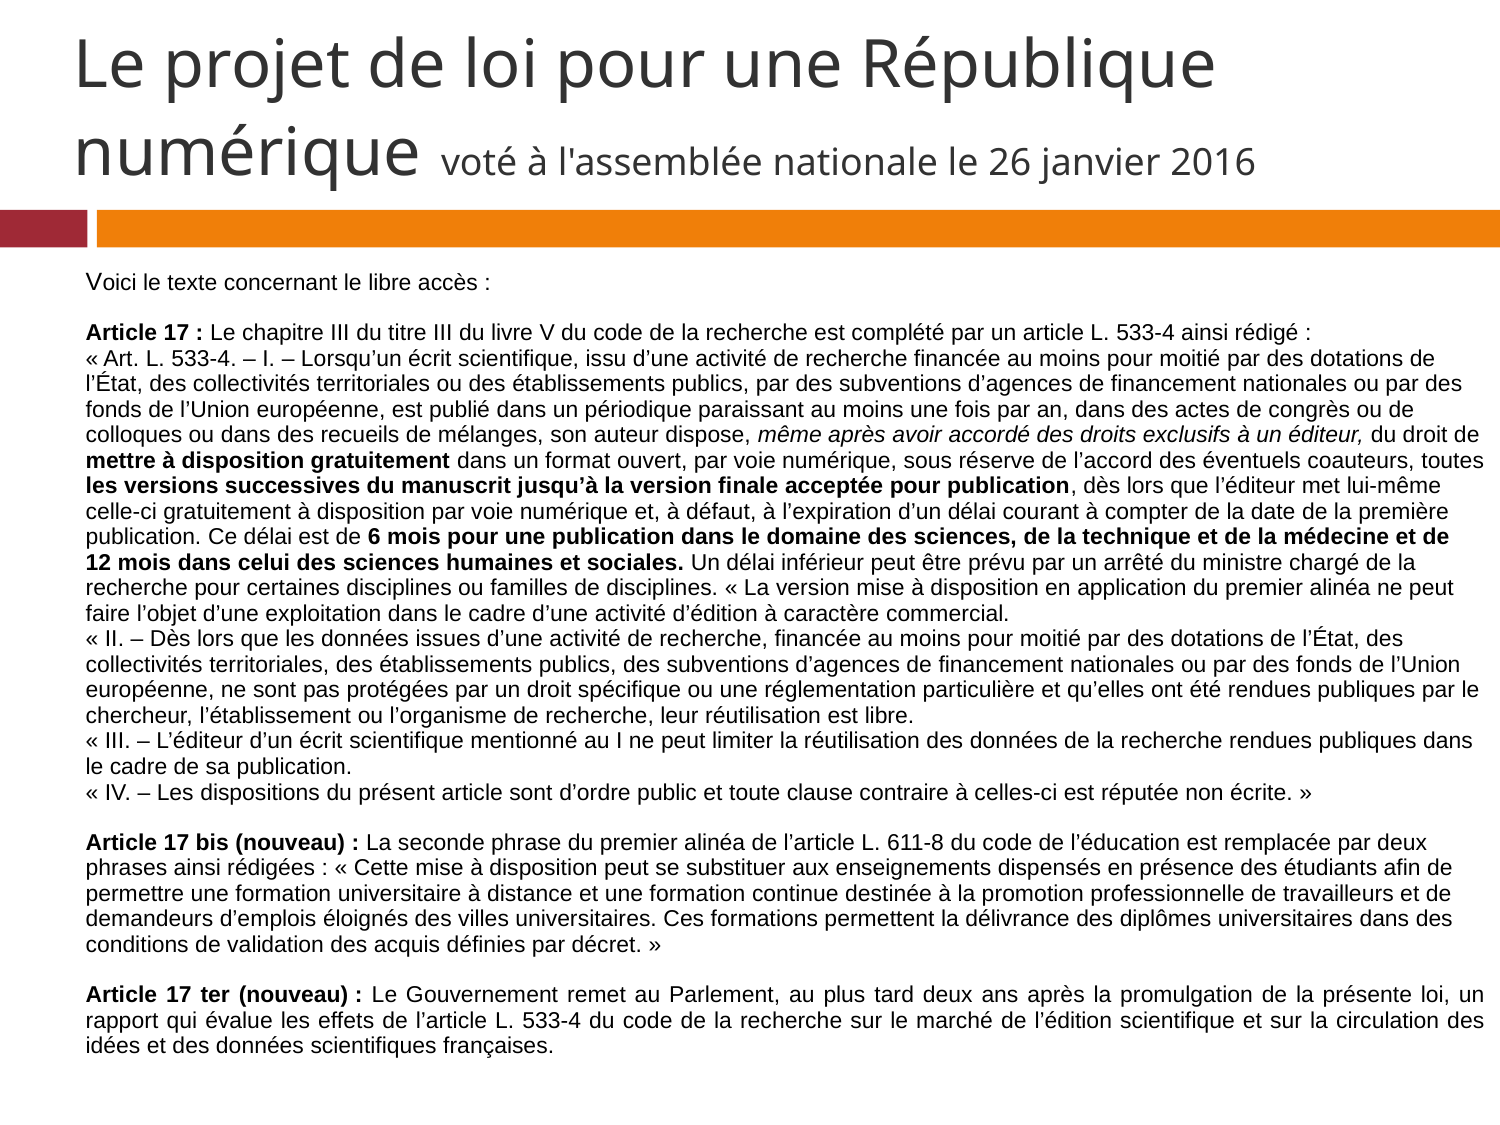

# Le projet de loi pour une République numérique voté à l'assemblée nationale le 26 janvier 2016
Voici le texte concernant le libre accès :
Article 17 : Le chapitre III du titre III du livre V du code de la recherche est complété par un article L. 533-4 ainsi rédigé :
« Art. L. 533-4. – I. – Lorsqu’un écrit scientifique, issu d’une activité de recherche financée au moins pour moitié par des dotations de l’État, des collectivités territoriales ou des établissements publics, par des subventions d’agences de financement nationales ou par des fonds de l’Union européenne, est publié dans un périodique paraissant au moins une fois par an, dans des actes de congrès ou de colloques ou dans des recueils de mélanges, son auteur dispose, même après avoir accordé des droits exclusifs à un éditeur, du droit de mettre à disposition gratuitement dans un format ouvert, par voie numérique, sous réserve de l’accord des éventuels coauteurs, toutes les versions successives du manuscrit jusqu’à la version finale acceptée pour publication, dès lors que l’éditeur met lui-même celle-ci gratuitement à disposition par voie numérique et, à défaut, à l’expiration d’un délai courant à compter de la date de la première publication. Ce délai est de 6 mois pour une publication dans le domaine des sciences, de la technique et de la médecine et de 12 mois dans celui des sciences humaines et sociales. Un délai inférieur peut être prévu par un arrêté du ministre chargé de la recherche pour certaines disciplines ou familles de disciplines. « La version mise à disposition en application du premier alinéa ne peut faire l’objet d’une exploitation dans le cadre d’une activité d’édition à caractère commercial.
« II. – Dès lors que les données issues d’une activité de recherche, financée au moins pour moitié par des dotations de l’État, des collectivités territoriales, des établissements publics, des subventions d’agences de financement nationales ou par des fonds de l’Union européenne, ne sont pas protégées par un droit spécifique ou une réglementation particulière et qu’elles ont été rendues publiques par le chercheur, l’établissement ou l’organisme de recherche, leur réutilisation est libre.
« III. – L’éditeur d’un écrit scientifique mentionné au I ne peut limiter la réutilisation des données de la recherche rendues publiques dans le cadre de sa publication.
« IV. – Les dispositions du présent article sont d’ordre public et toute clause contraire à celles-ci est réputée non écrite. »
Article 17 bis (nouveau) : La seconde phrase du premier alinéa de l’article L. 611-8 du code de l’éducation est remplacée par deux phrases ainsi rédigées : « Cette mise à disposition peut se substituer aux enseignements dispensés en présence des étudiants afin de permettre une formation universitaire à distance et une formation continue destinée à la promotion professionnelle de travailleurs et de demandeurs d’emplois éloignés des villes universitaires. Ces formations permettent la délivrance des diplômes universitaires dans des conditions de validation des acquis définies par décret. »
Article 17 ter (nouveau) : Le Gouvernement remet au Parlement, au plus tard deux ans après la promulgation de la présente loi, un rapport qui évalue les effets de l’article L. 533-4 du code de la recherche sur le marché de l’édition scientifique et sur la circulation des idées et des données scientifiques françaises.